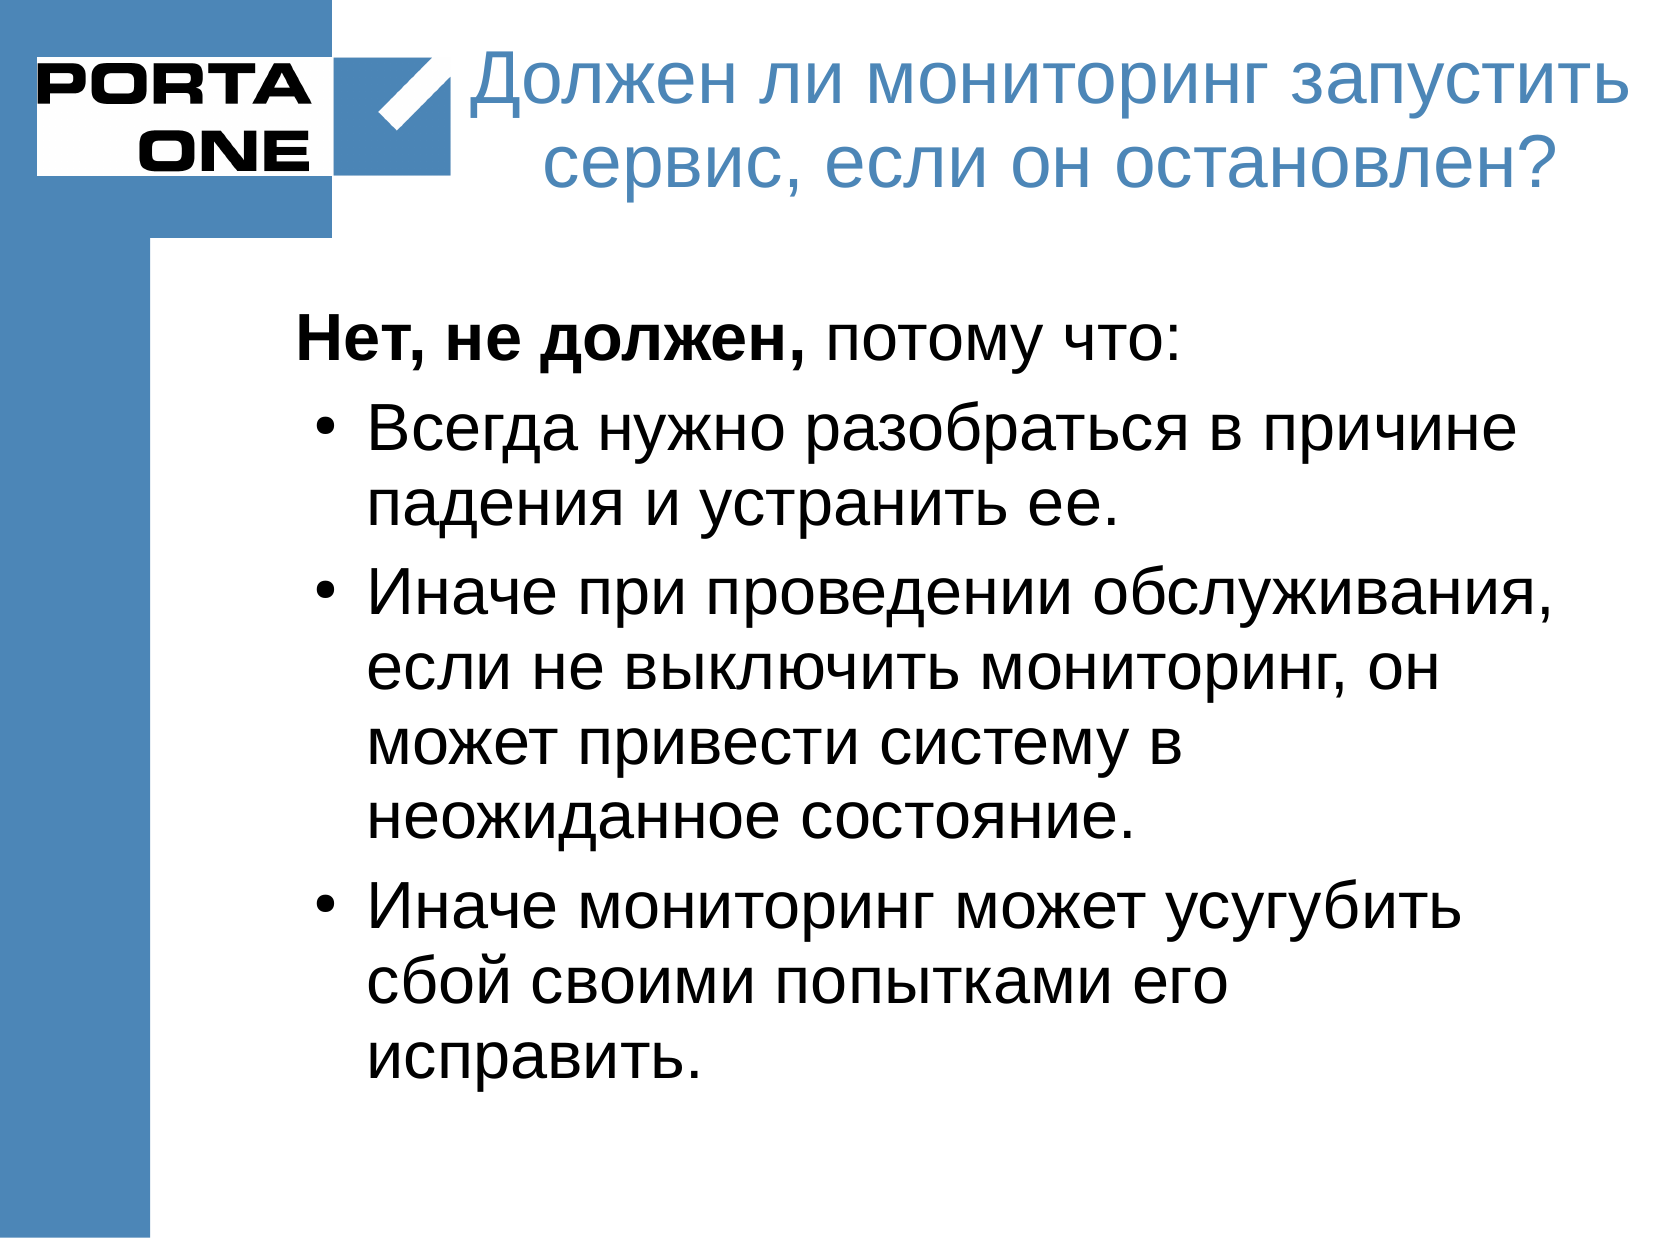

Должен ли мониторинг запустить сервис, если он остановлен?
# Нет, не должен, потому что:
Всегда нужно разобраться в причине падения и устранить ее.
Иначе при проведении обслуживания, если не выключить мониторинг, он может привести систему в неожиданное состояние.
Иначе мониторинг может усугубить сбой своими попытками его исправить.